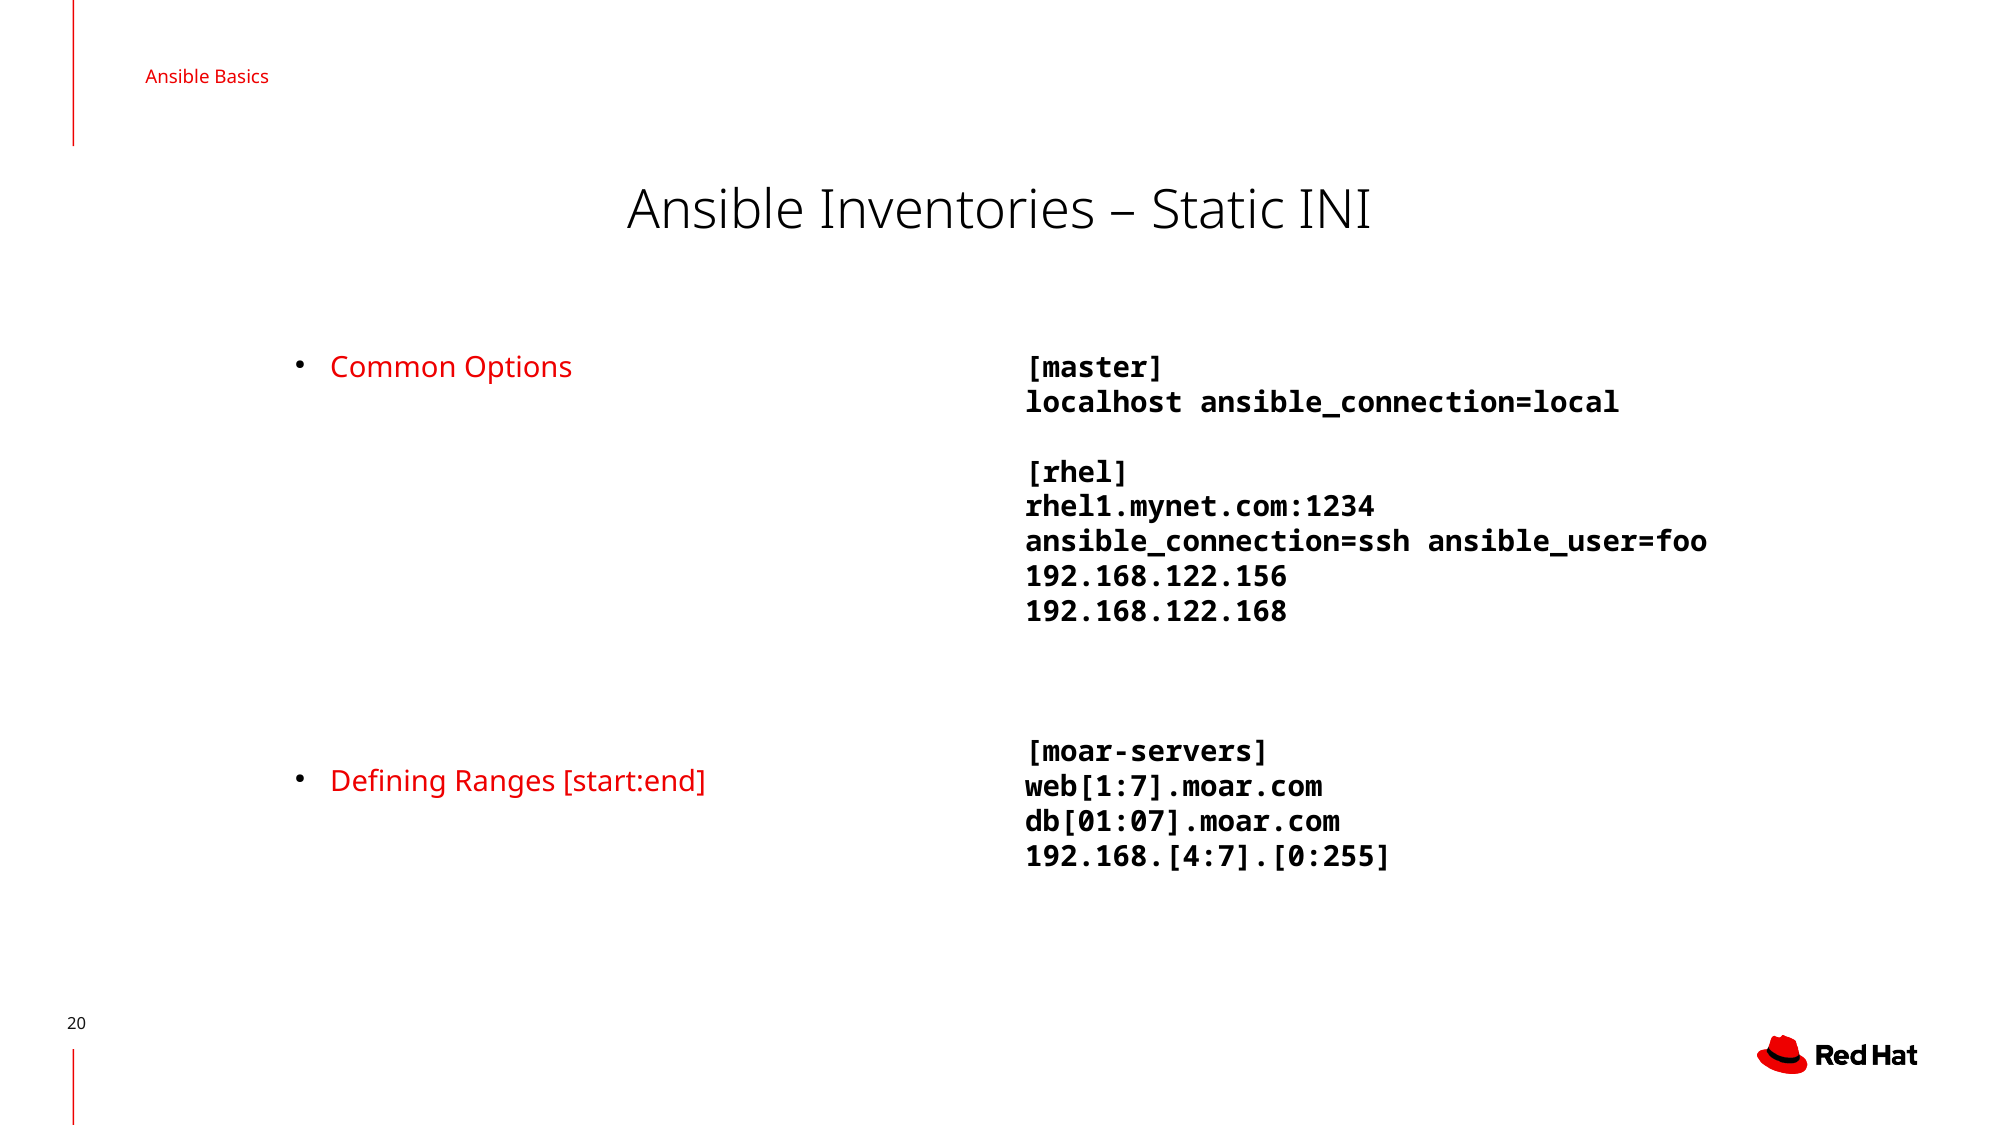

Ansible Basics
# Ansible Inventories – Static INI
Common Options
Defining Ranges [start:end]
[master]
localhost ansible_connection=local
[rhel]
rhel1.mynet.com:1234 ansible_connection=ssh ansible_user=foo
192.168.122.156
192.168.122.168
[moar-servers]
web[1:7].moar.com
db[01:07].moar.com
192.168.[4:7].[0:255]
20